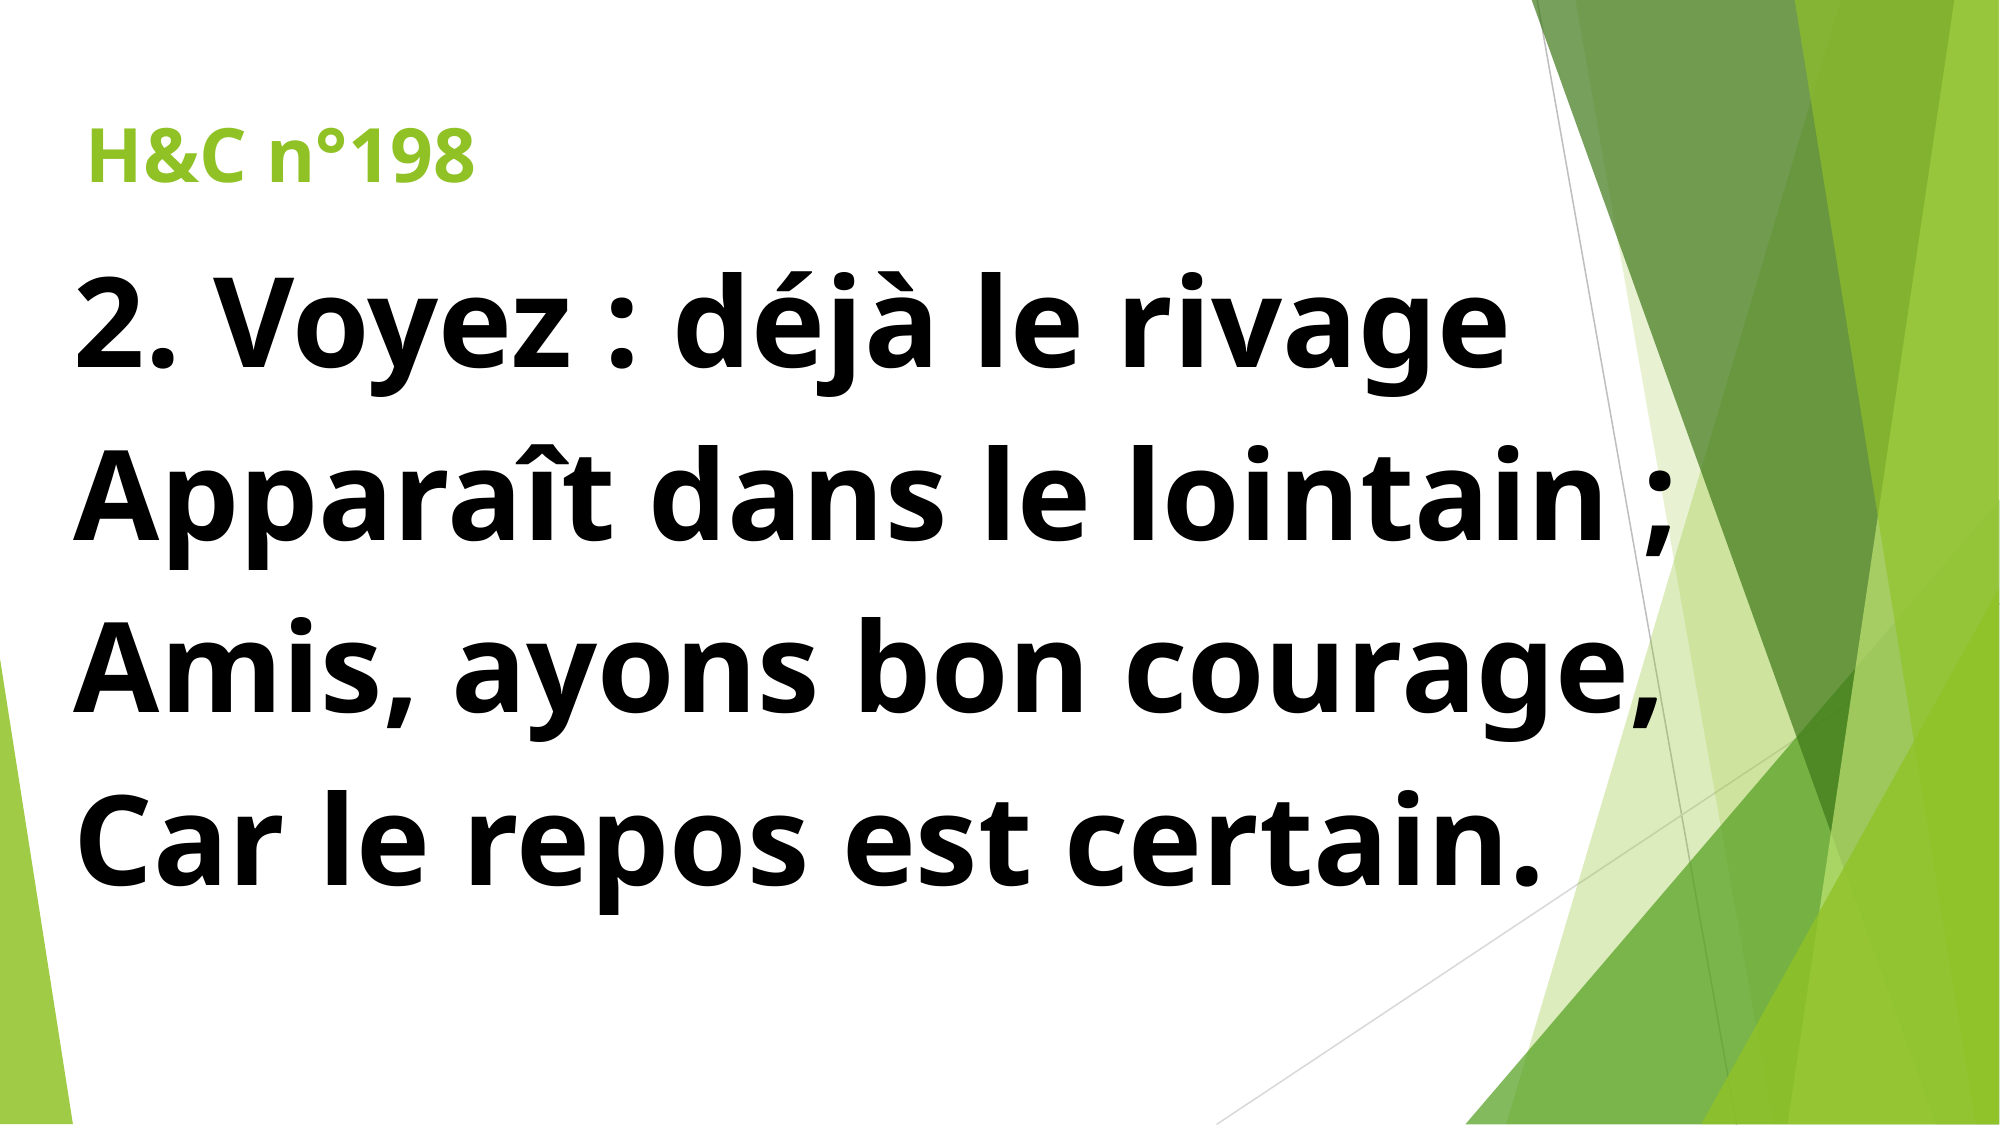

H&C n°198
2. Voyez : déjà le rivage
Apparaît dans le lointain ;
Amis, ayons bon courage,
Car le repos est certain.